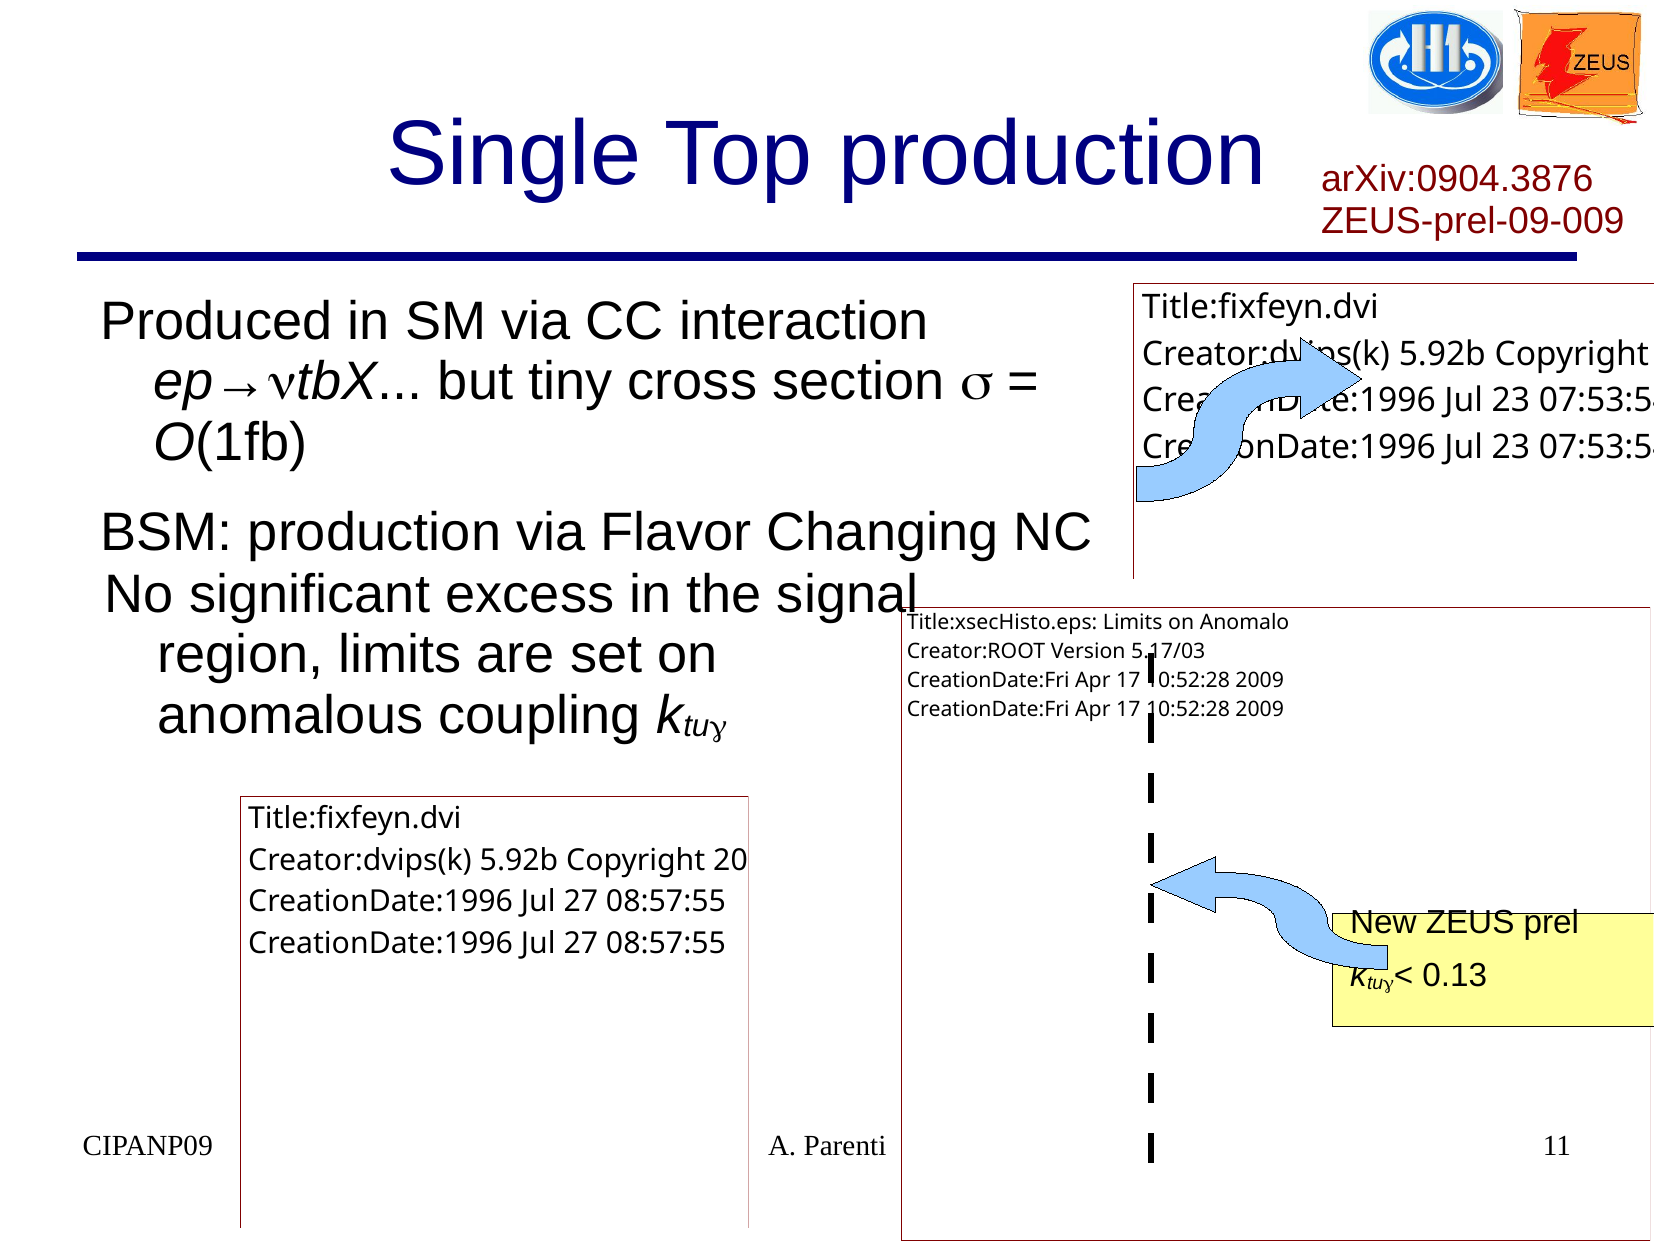

# Single Top production
arXiv:0904.3876
ZEUS-prel-09-009
Produced in SM via CC interaction ep→ntbX... but tiny cross section s = O(1fb)
BSM: production via Flavor Changing NC
No significant excess in the signal region, limits are set on anomalous coupling ktug
New ZEUS prel
ktug< 0.13
11